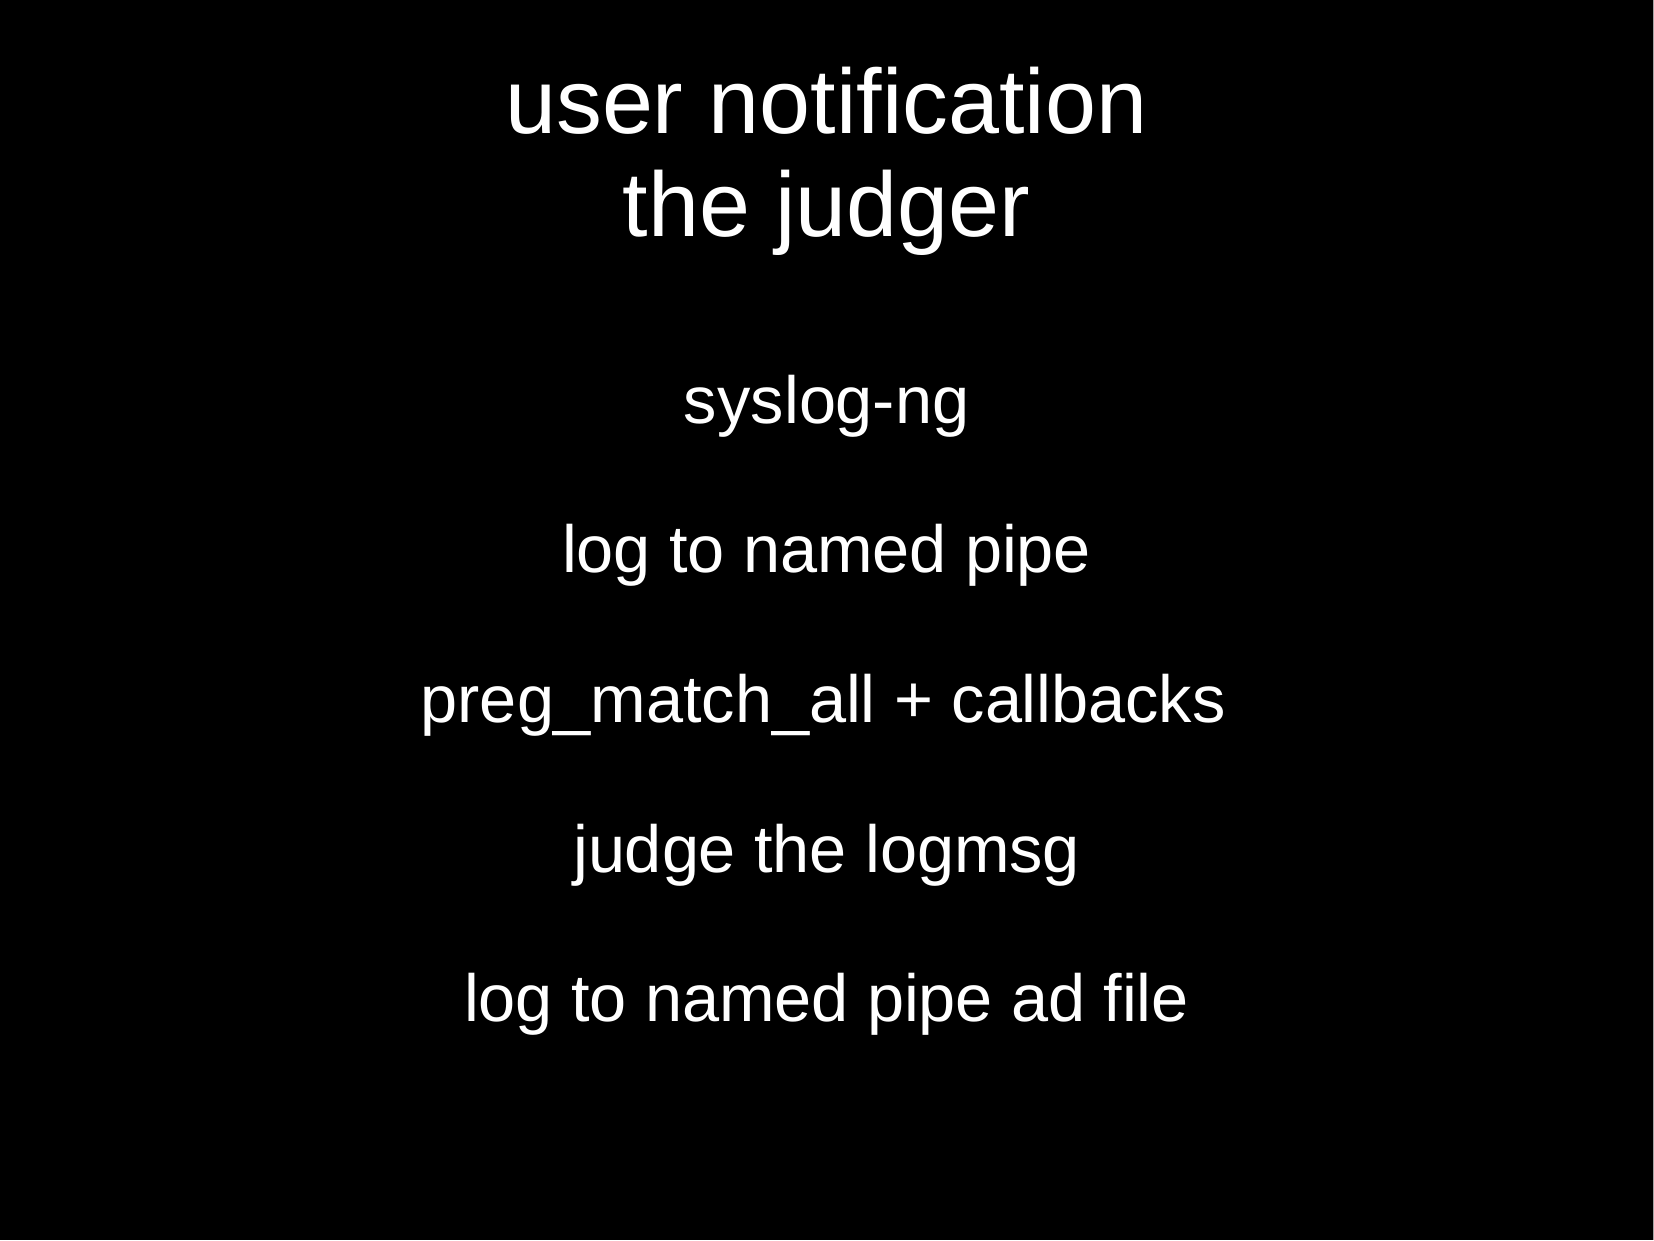

# user notification the judger
syslog-ng
log to named pipe
preg_match_all + callbacks
judge the logmsg
log to named pipe ad file